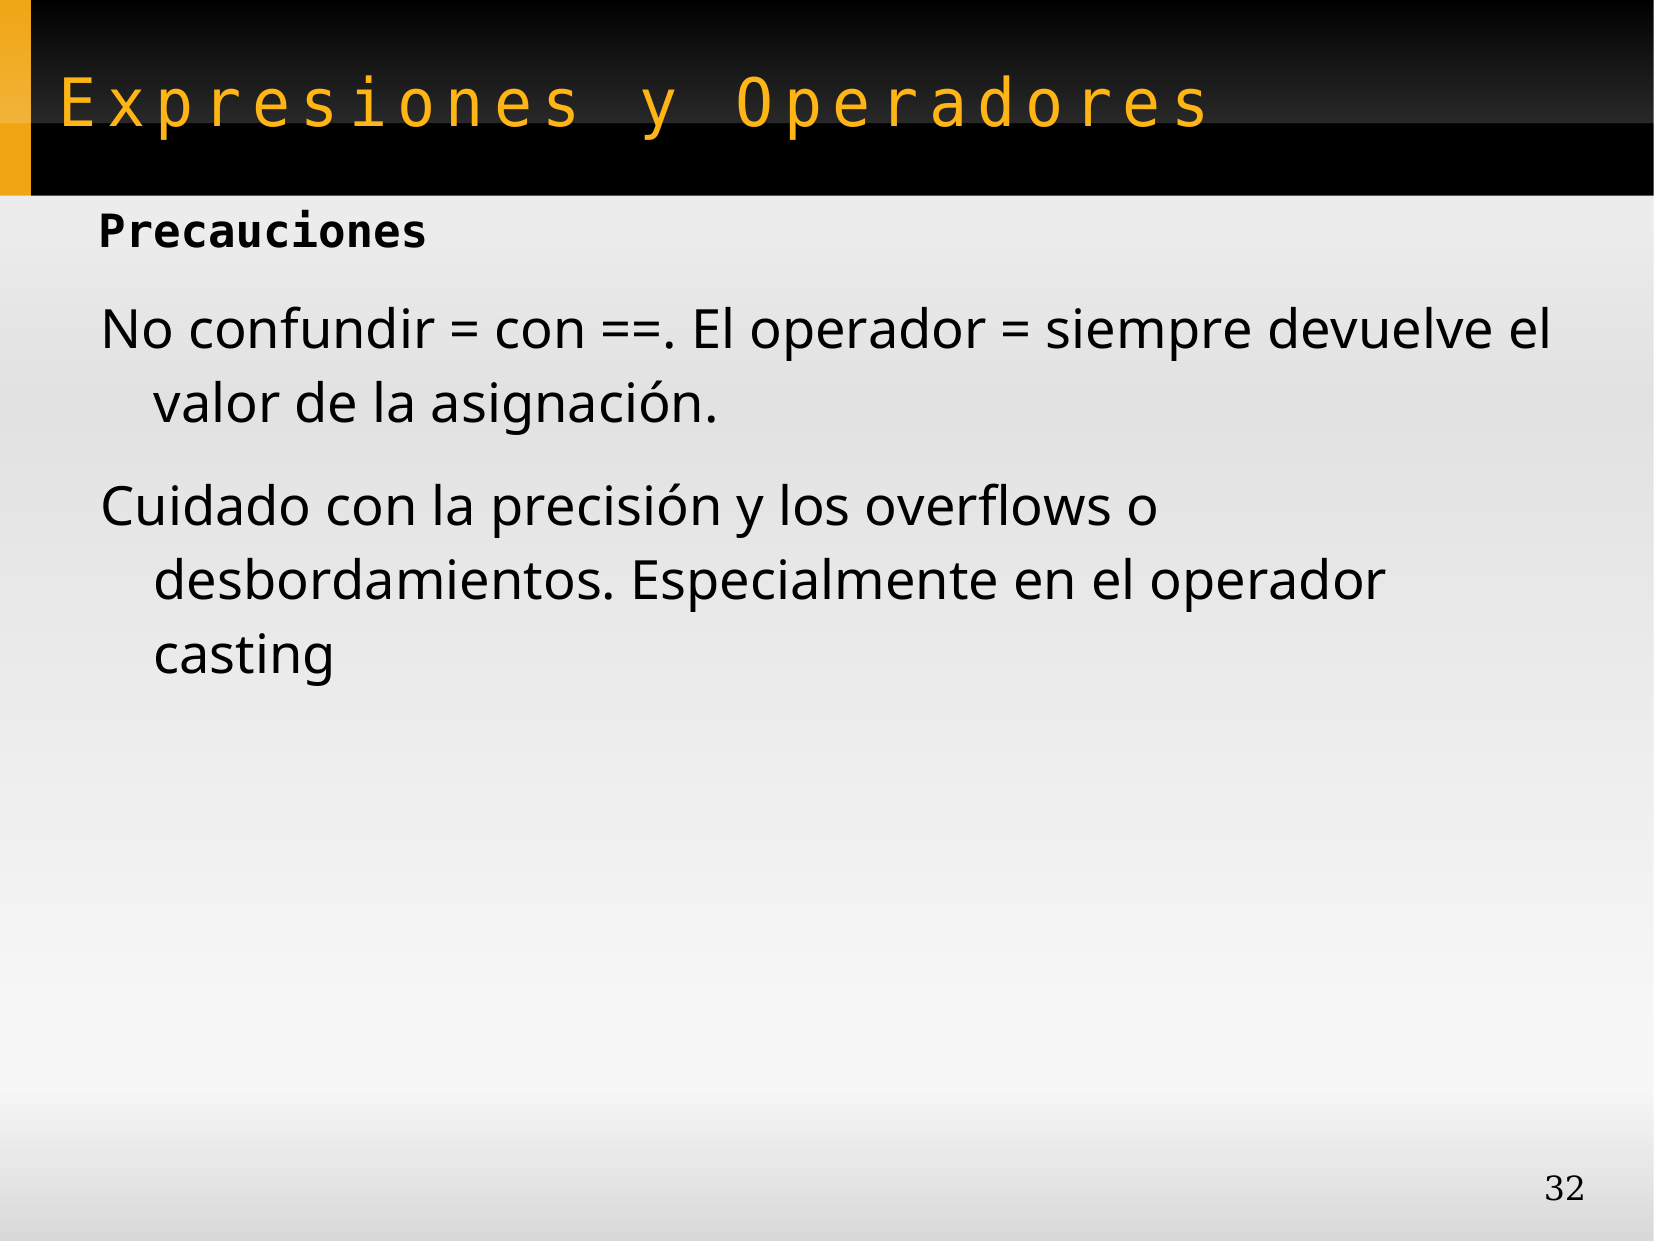

# Expresiones y Operadores
Precauciones
No confundir = con ==. El operador = siempre devuelve el valor de la asignación.
Cuidado con la precisión y los overflows o desbordamientos. Especialmente en el operador casting
32